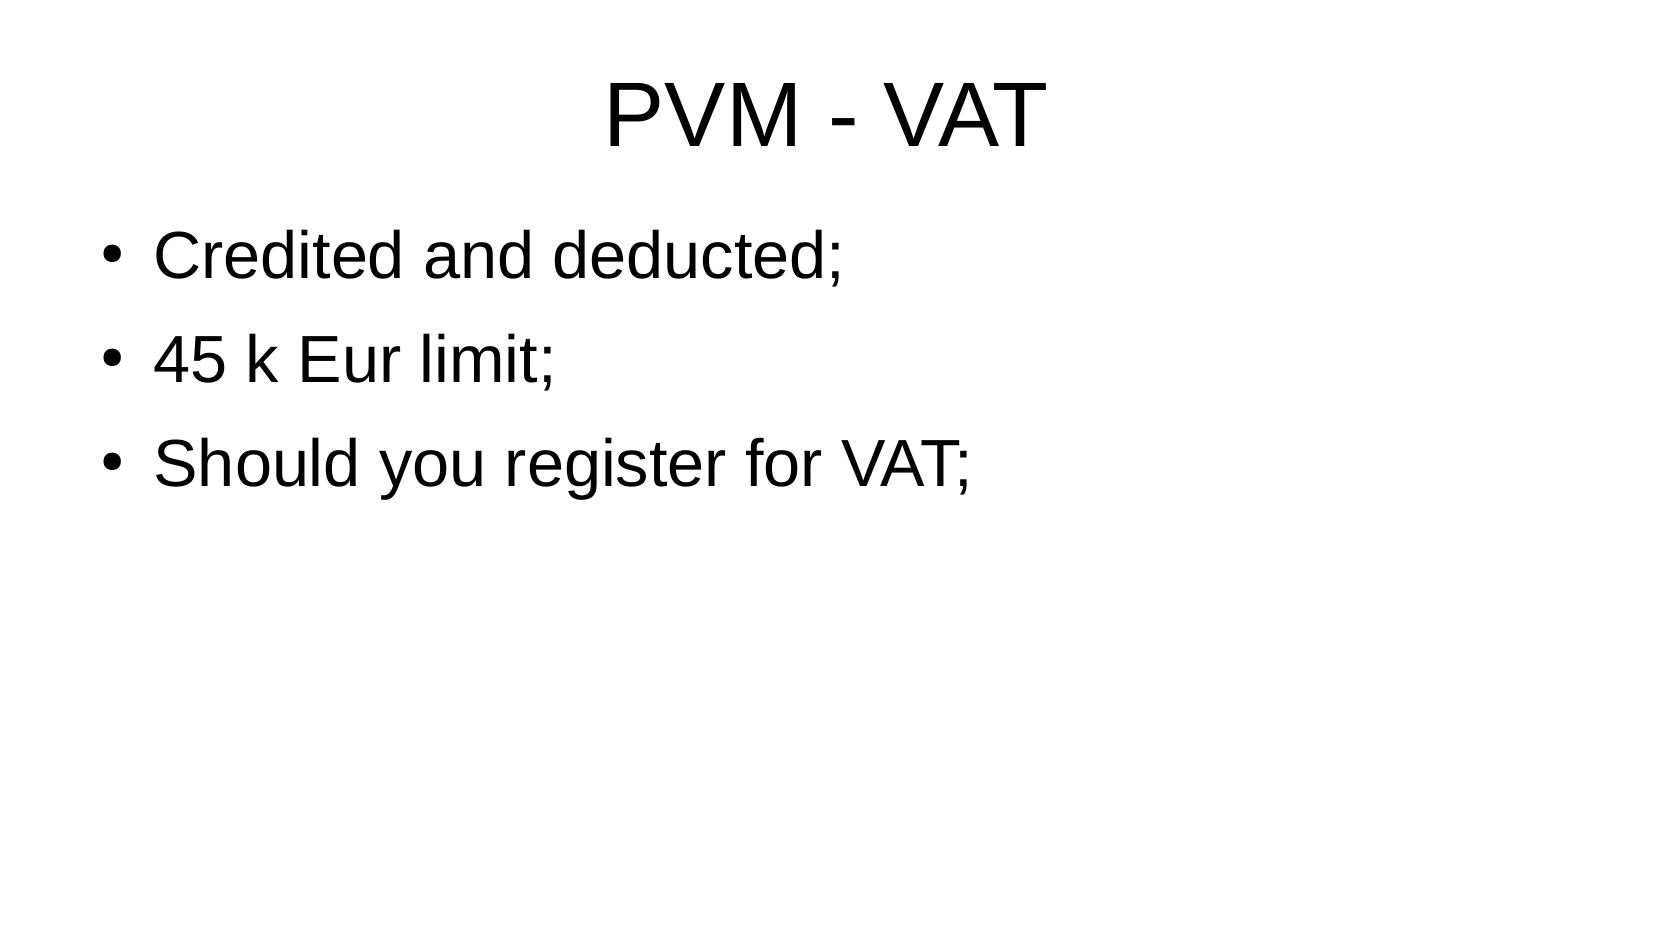

# PVM - VAT
Credited and deducted;
45 k Eur limit;
Should you register for VAT;